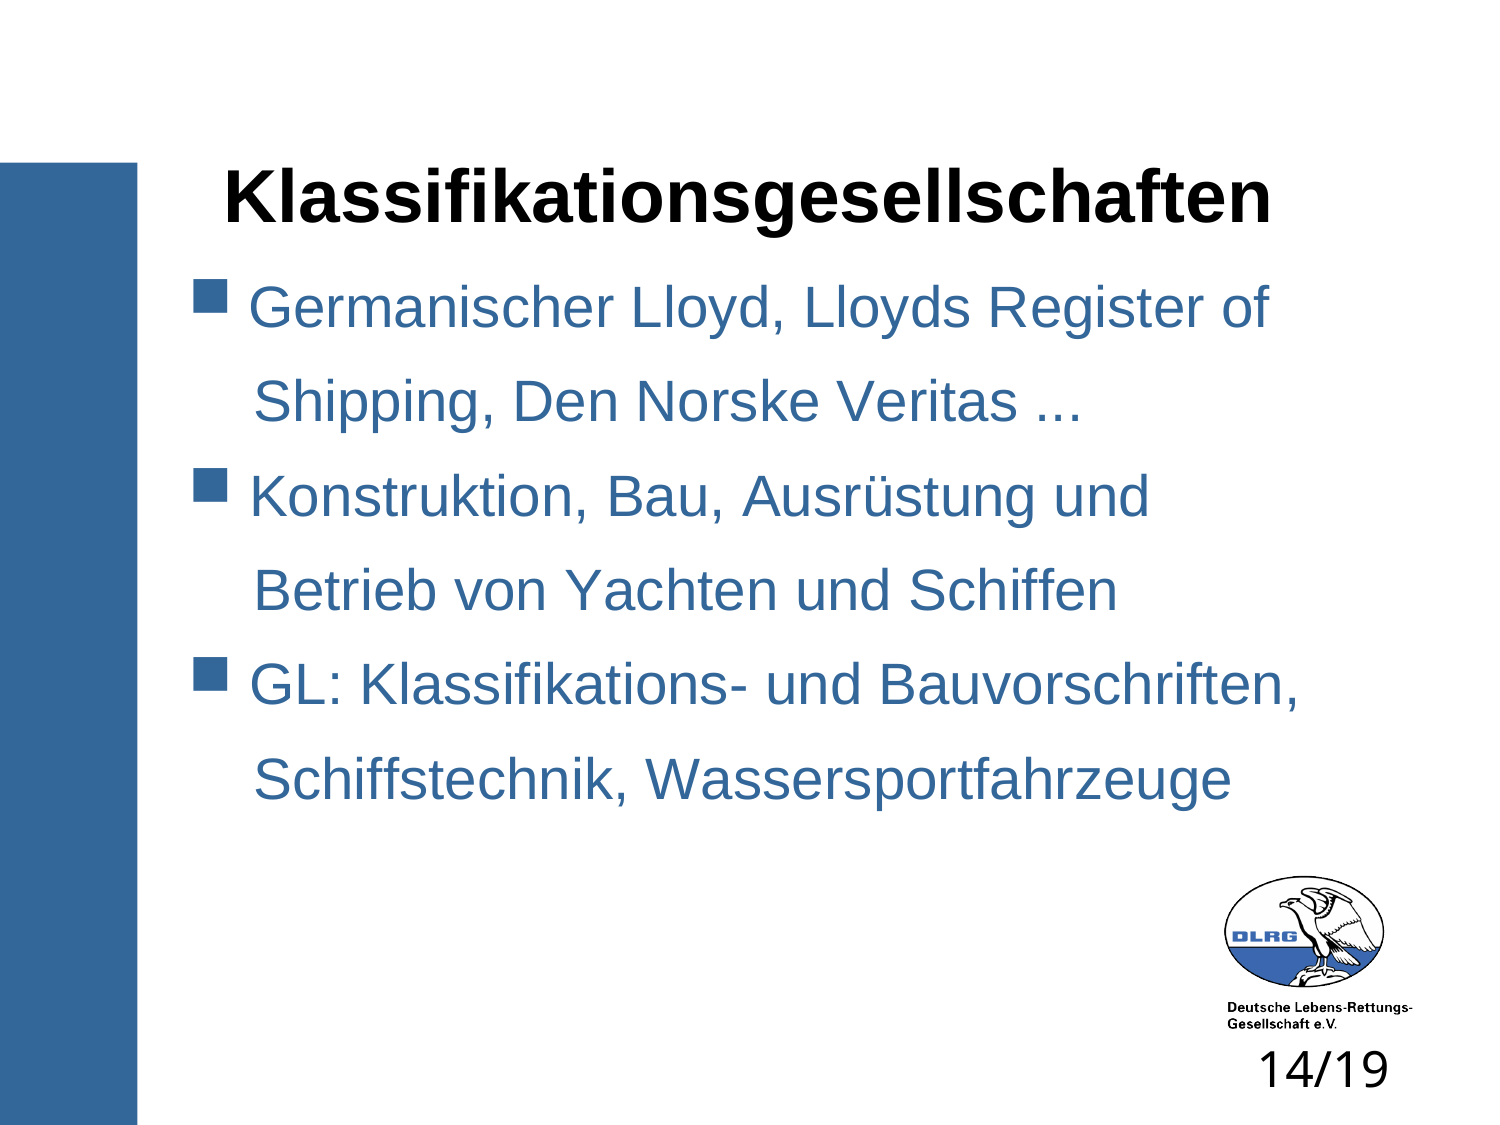

Klassifikationsgesellschaften
 Germanischer Lloyd, Lloyds Register of Shipping, Den Norske Veritas ...
 Konstruktion, Bau, Ausrüstung und Betrieb von Yachten und Schiffen
 GL: Klassifikations- und Bauvorschriften, Schiffstechnik, Wassersportfahrzeuge